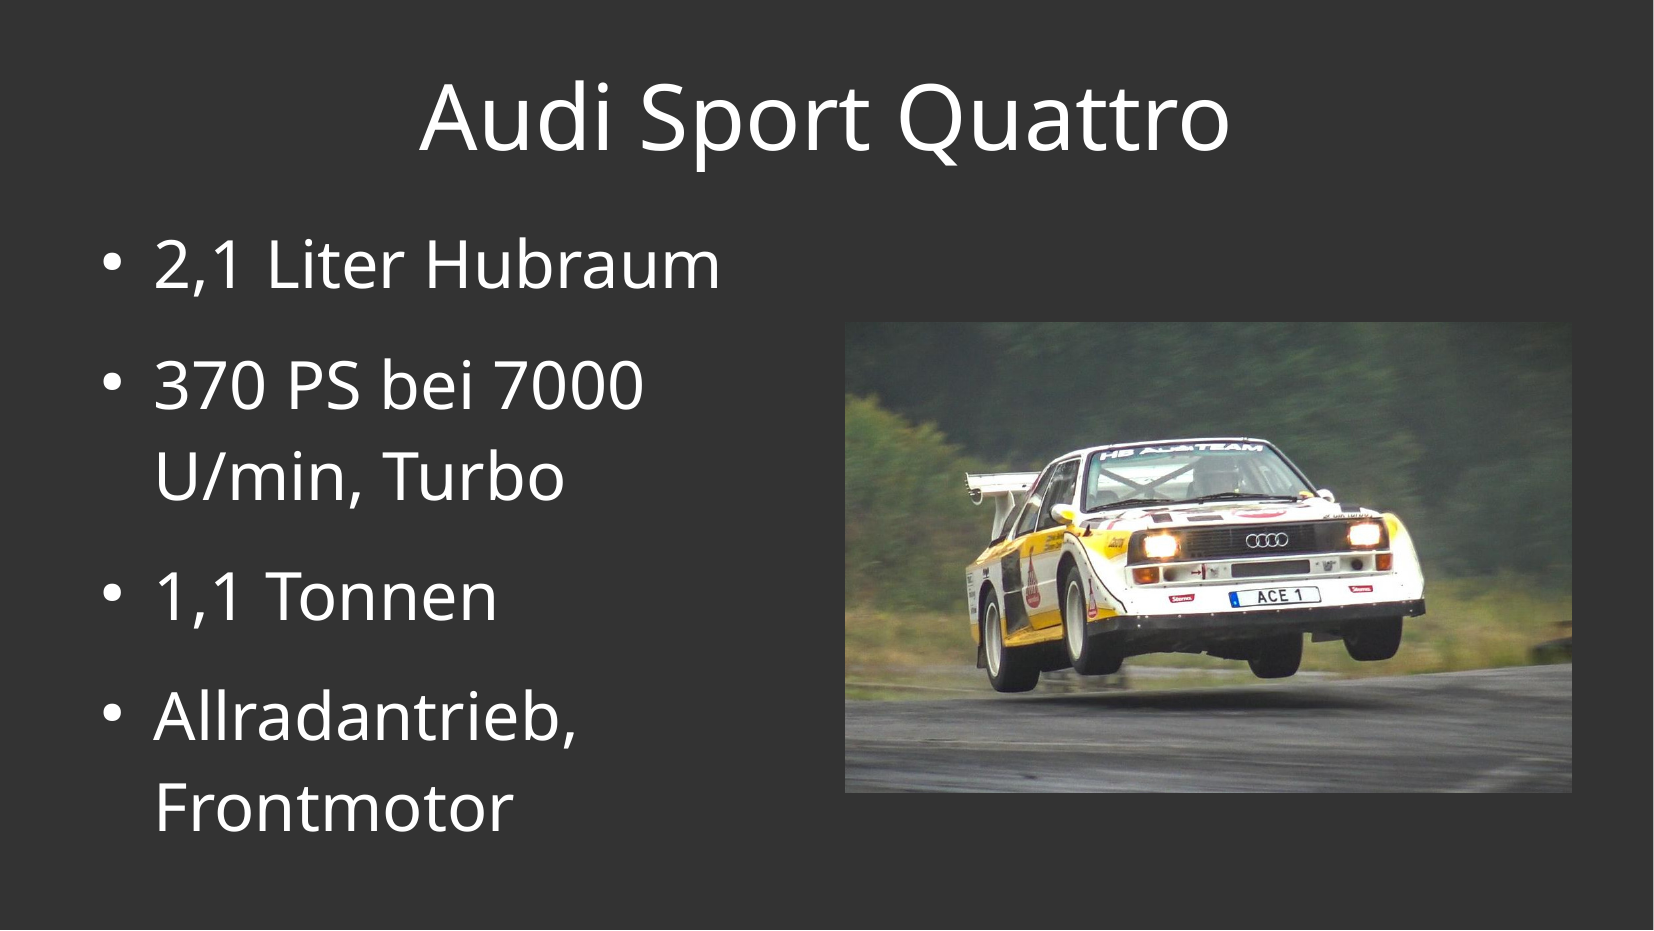

# Audi Sport Quattro
2,1 Liter Hubraum
370 PS bei 7000 U/min, Turbo
1,1 Tonnen
Allradantrieb, Frontmotor